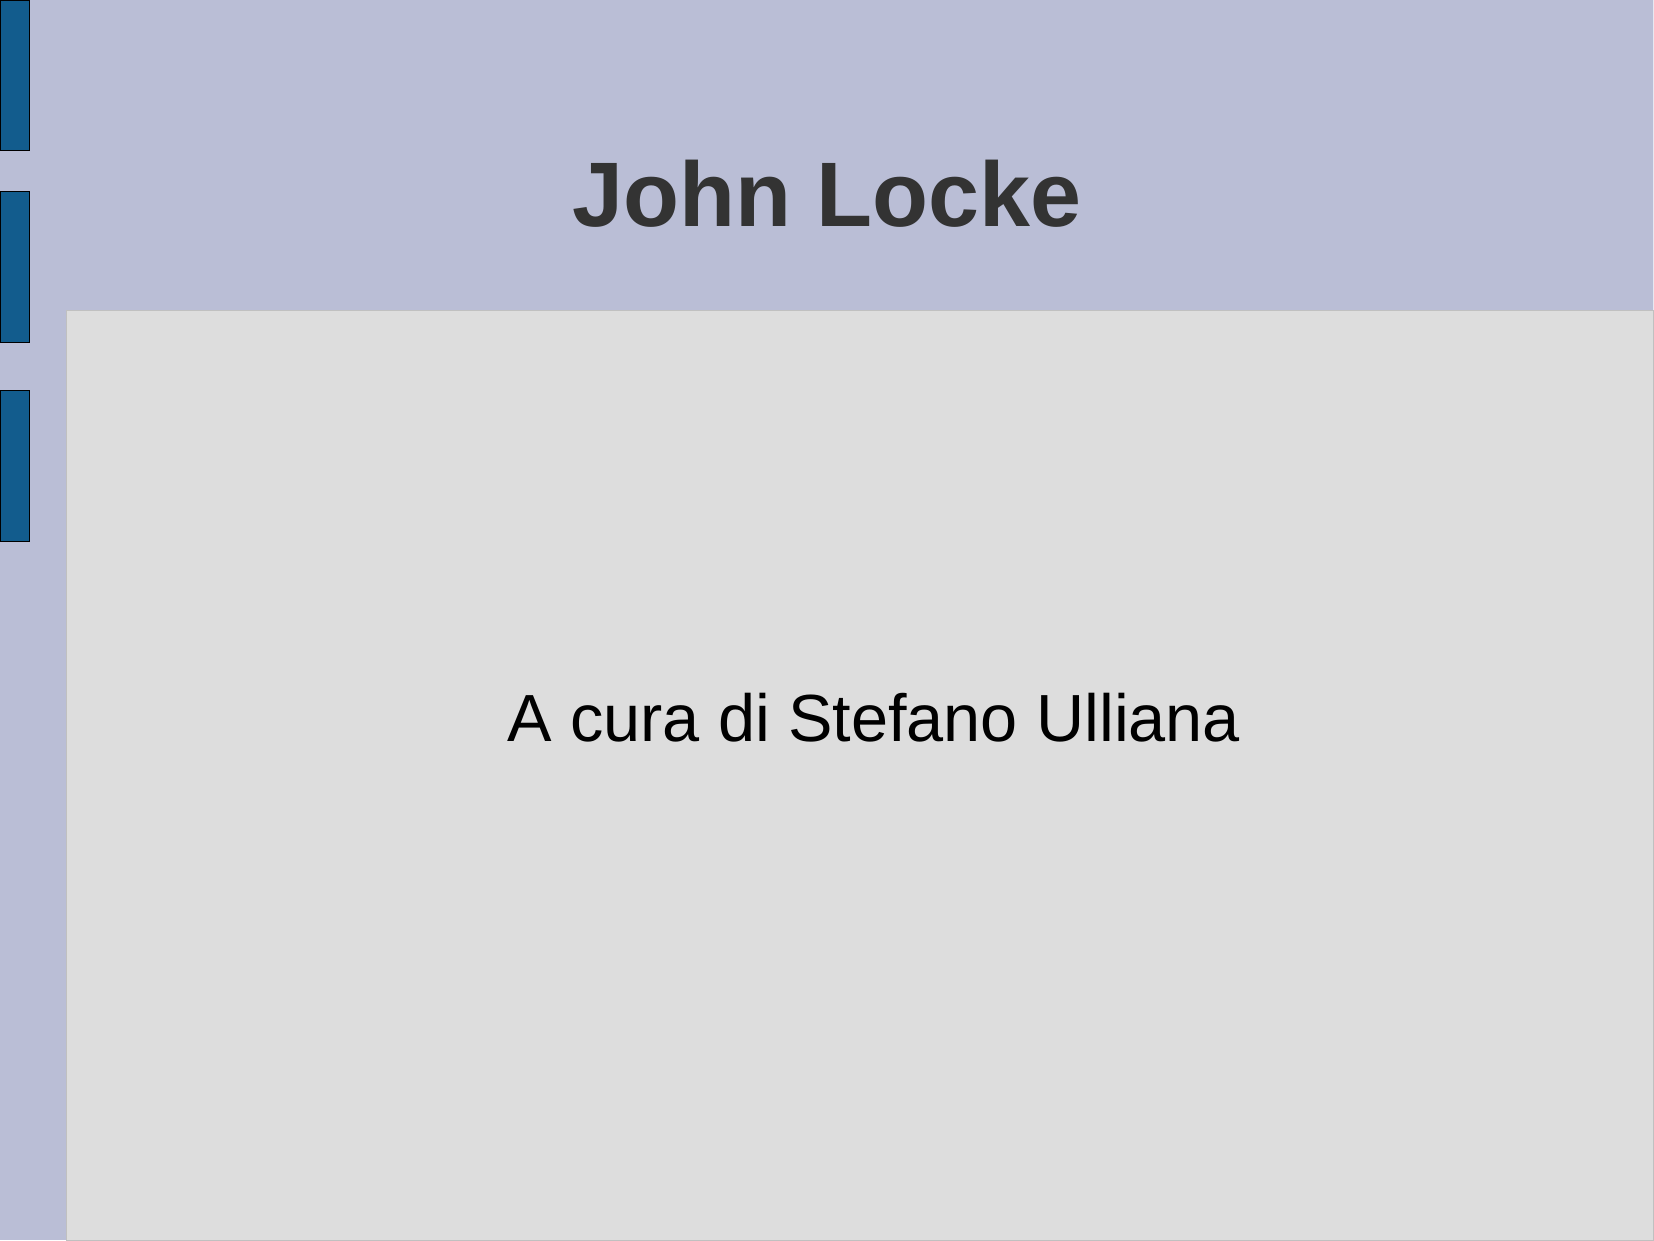

# John Locke
A cura di Stefano Ulliana